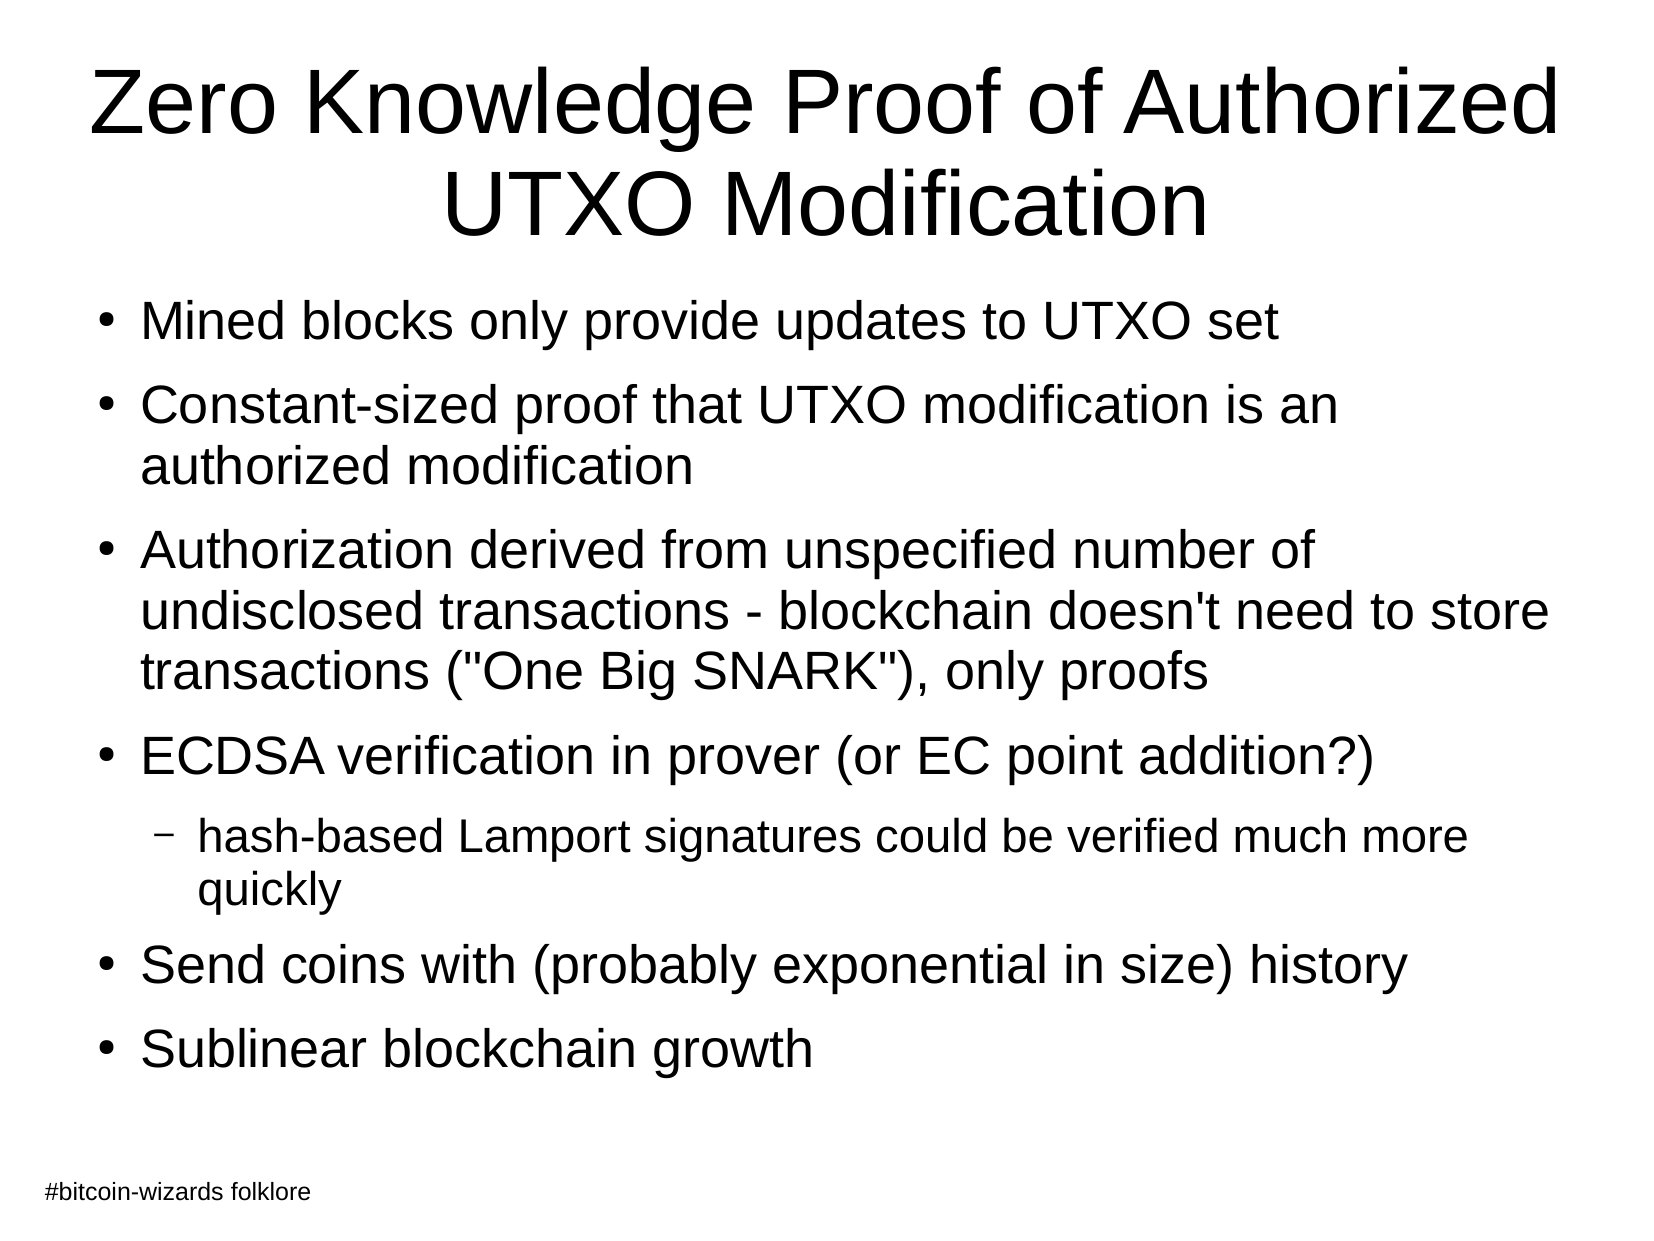

# Zero Knowledge Proof of Authorized UTXO Modification
Mined blocks only provide updates to UTXO set
Constant-sized proof that UTXO modification is an authorized modification
Authorization derived from unspecified number of undisclosed transactions - blockchain doesn't need to store transactions ("One Big SNARK"), only proofs
ECDSA verification in prover (or EC point addition?)
hash-based Lamport signatures could be verified much more quickly
Send coins with (probably exponential in size) history
Sublinear blockchain growth
#bitcoin-wizards folklore